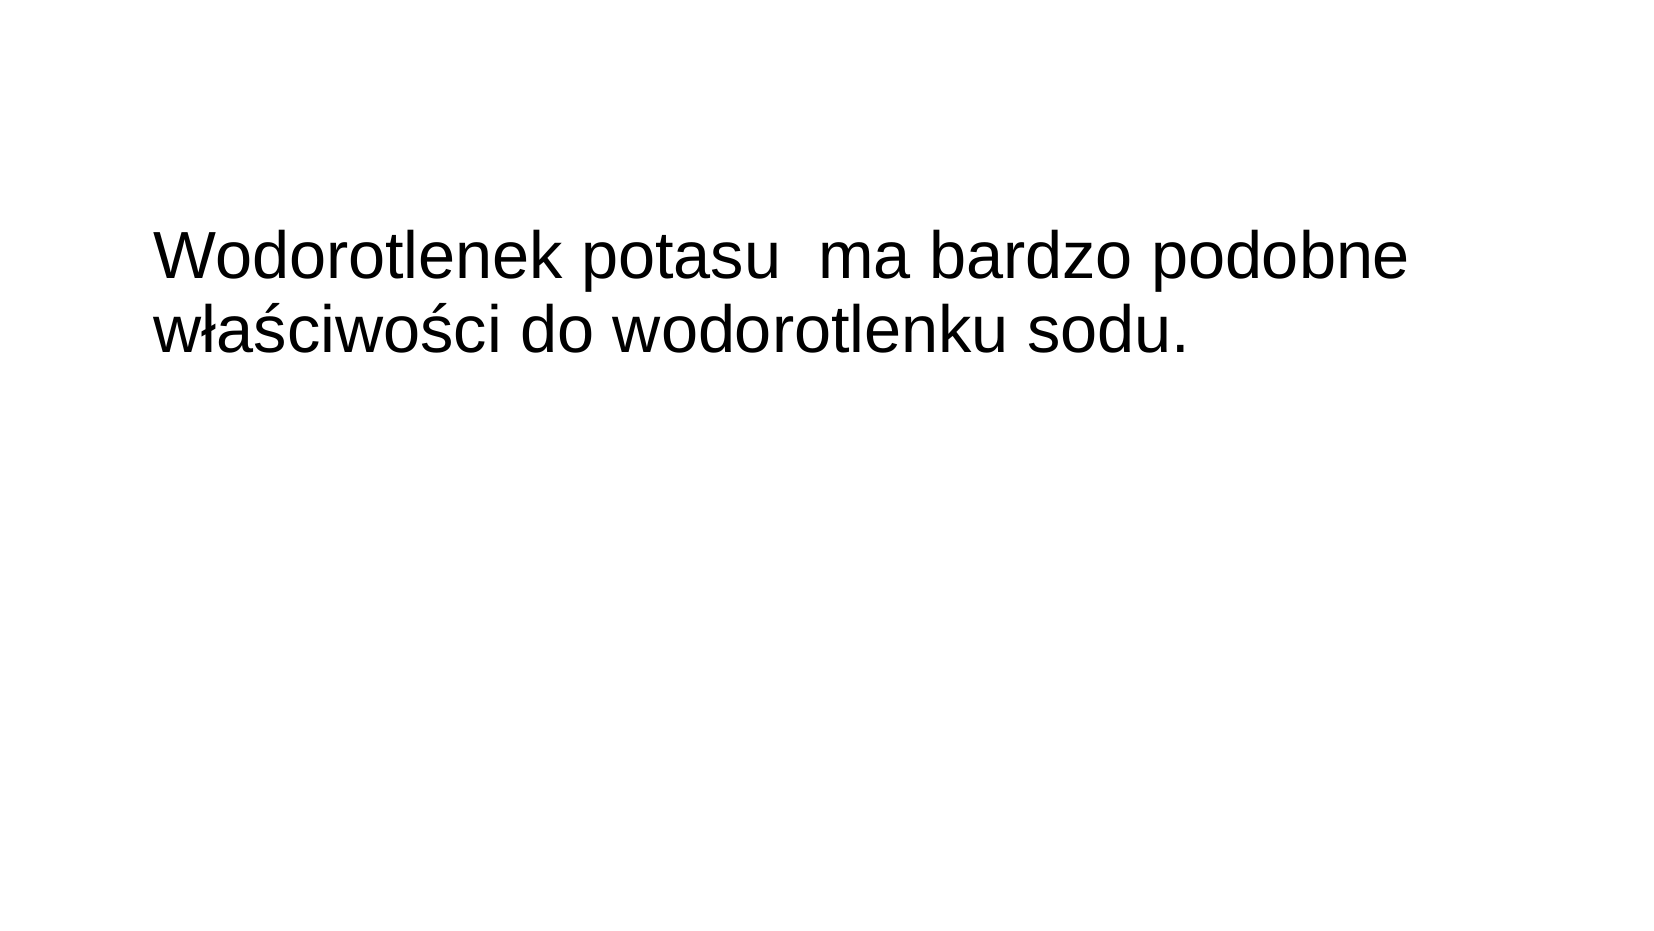

#
Wodorotlenek potasu ma bardzo podobne właściwości do wodorotlenku sodu.